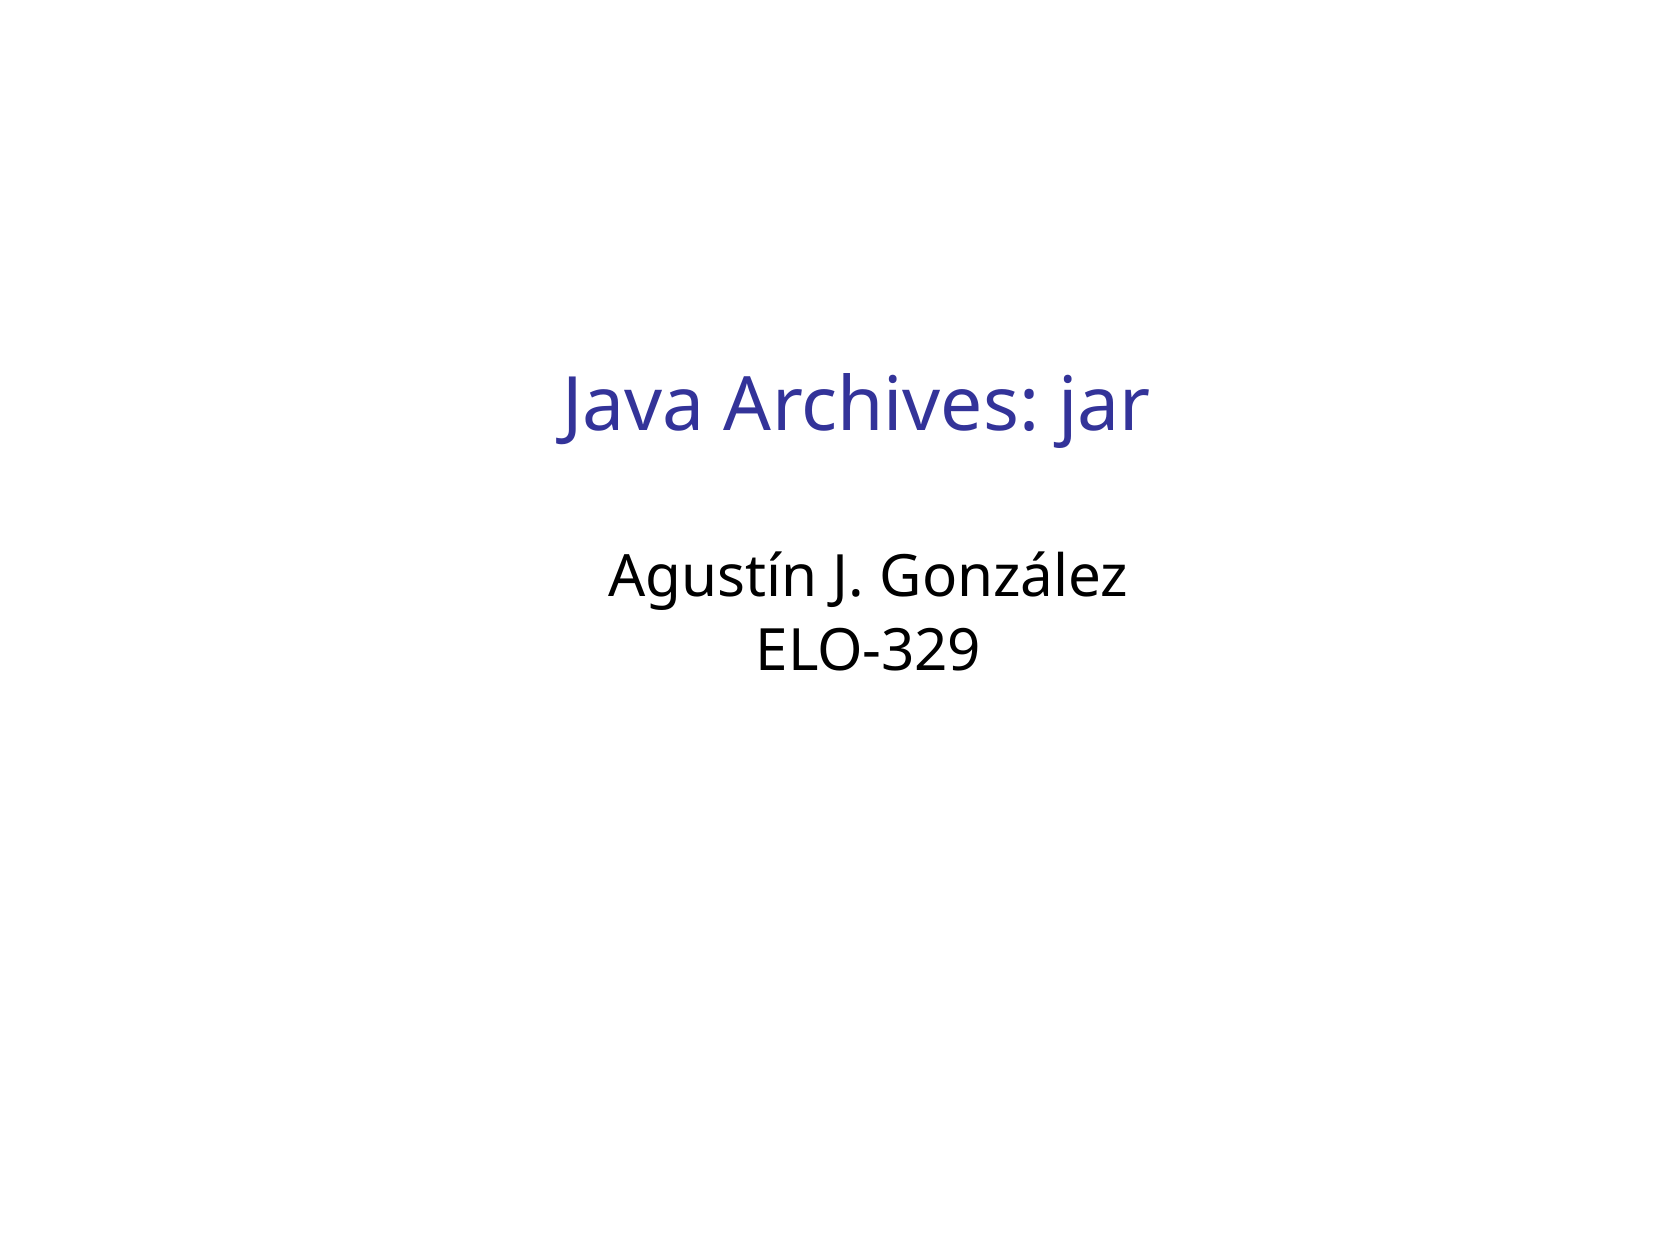

# Java Archives: jar
Agustín J. González
ELO-329